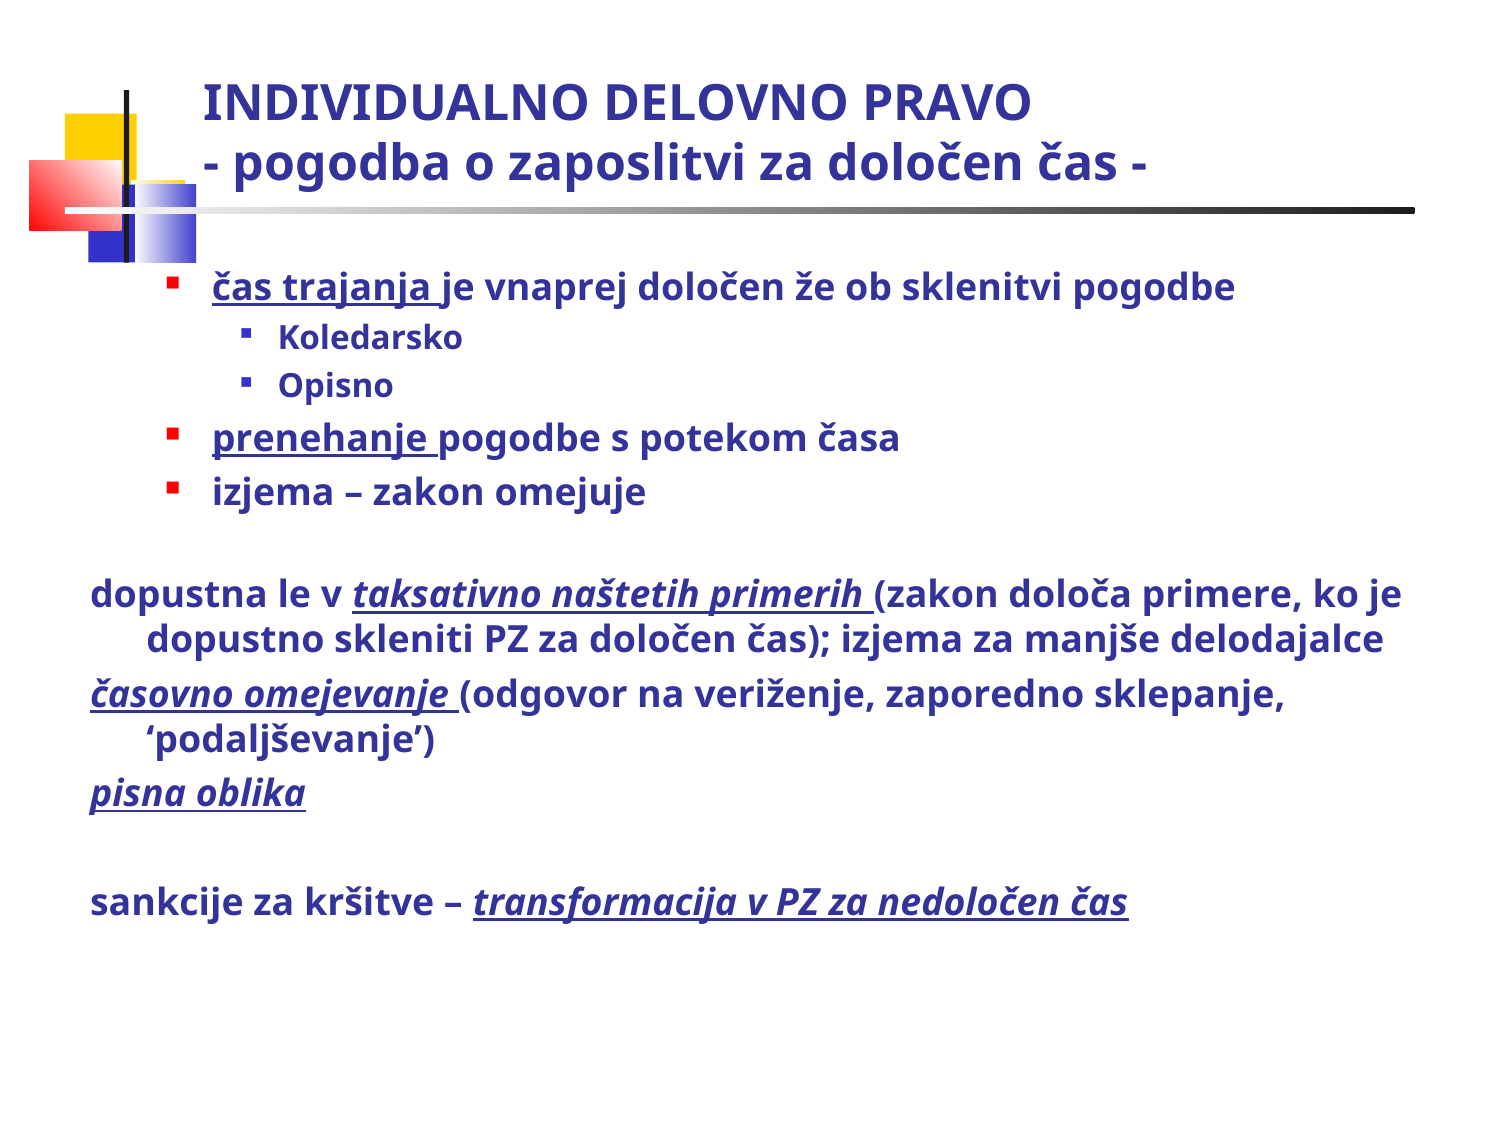

# INDIVIDUALNO DELOVNO PRAVO - pogodba o zaposlitvi za določen čas -
čas trajanja je vnaprej določen že ob sklenitvi pogodbe
Koledarsko
Opisno
prenehanje pogodbe s potekom časa
izjema – zakon omejuje
dopustna le v taksativno naštetih primerih (zakon določa primere, ko je dopustno skleniti PZ za določen čas); izjema za manjše delodajalce
časovno omejevanje (odgovor na veriženje, zaporedno sklepanje, ‘podaljševanje’)
pisna oblika
sankcije za kršitve – transformacija v PZ za nedoločen čas